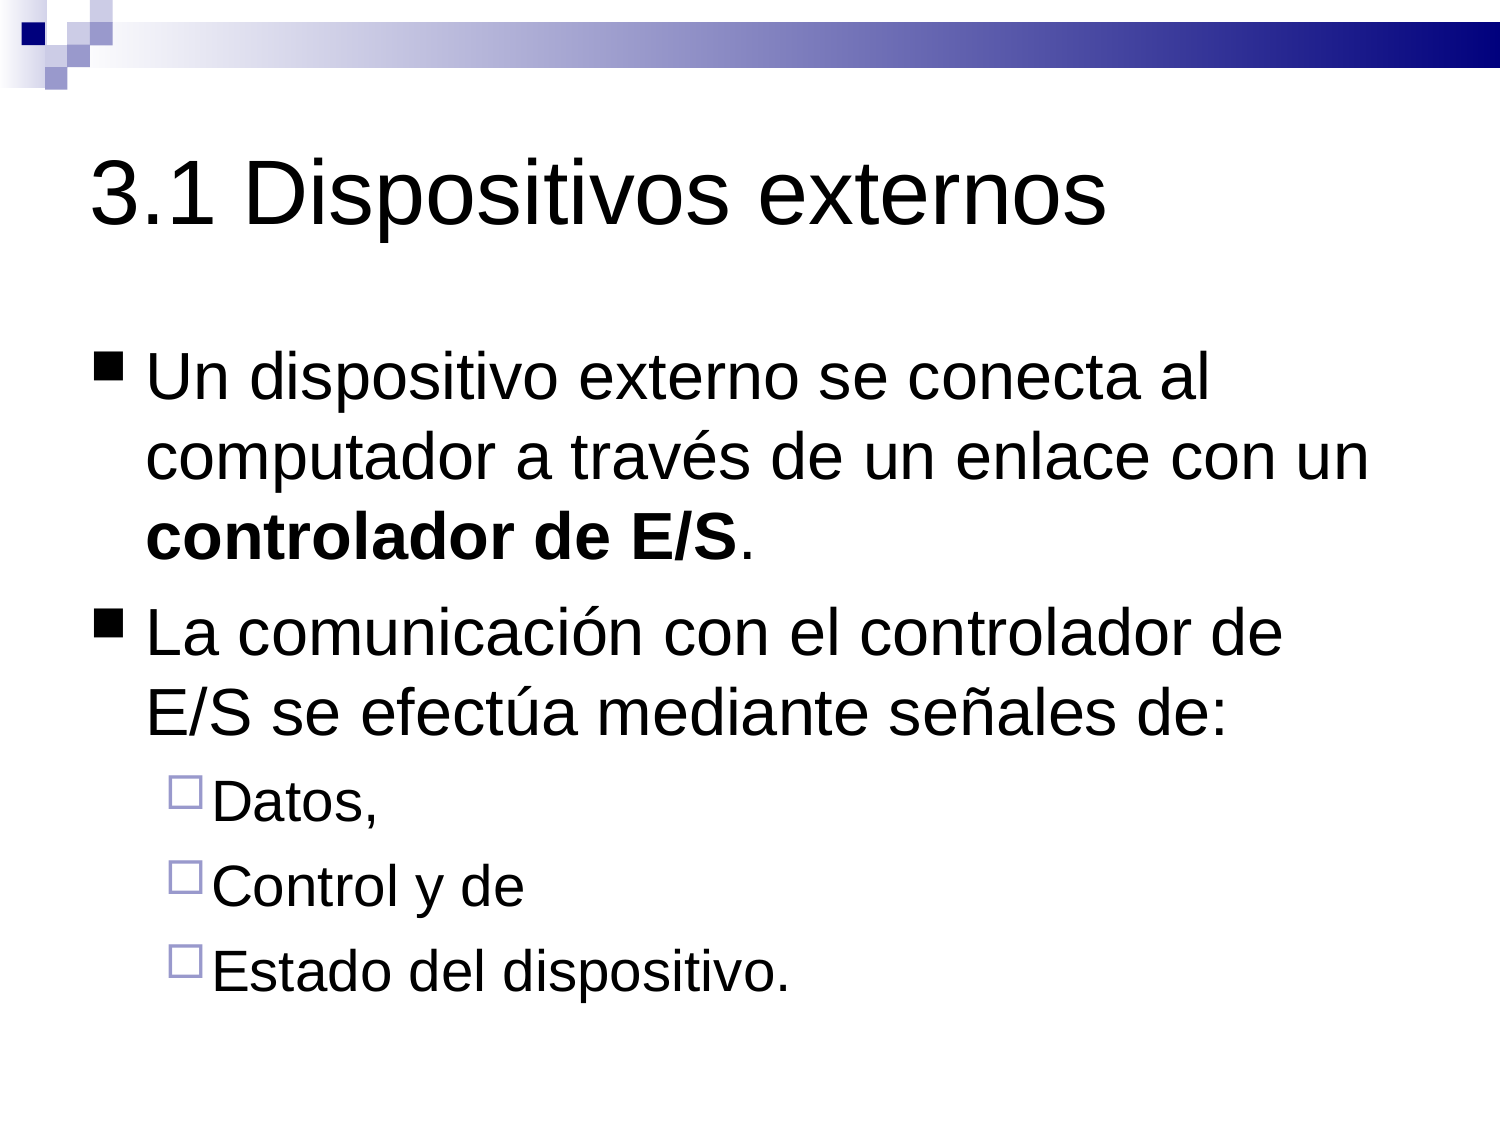

# 3.1 Dispositivos externos
Un dispositivo externo se conecta al computador a través de un enlace con un controlador de E/S.
La comunicación con el controlador de E/S se efectúa mediante señales de:
Datos,
Control y de
Estado del dispositivo.